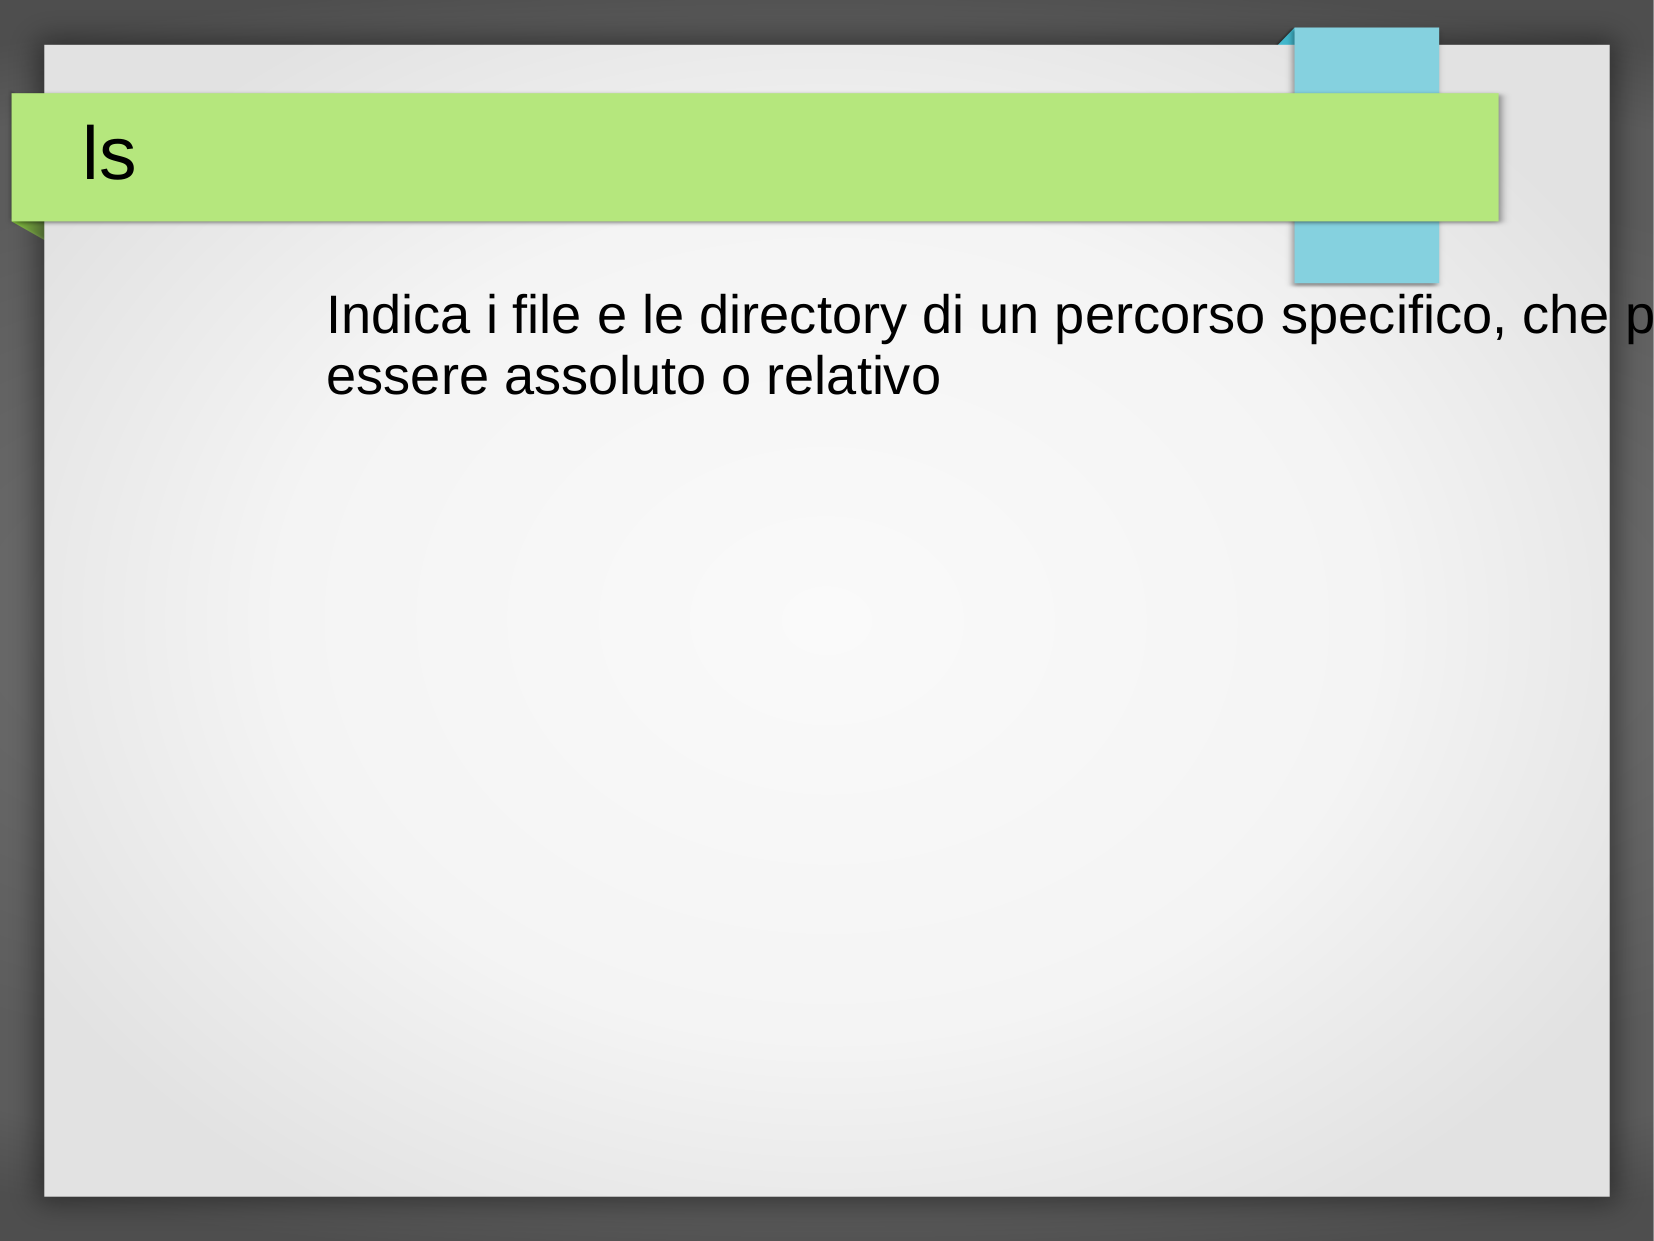

# ls
Indica i file e le directory di un percorso specifico, che può essere assoluto o relativo